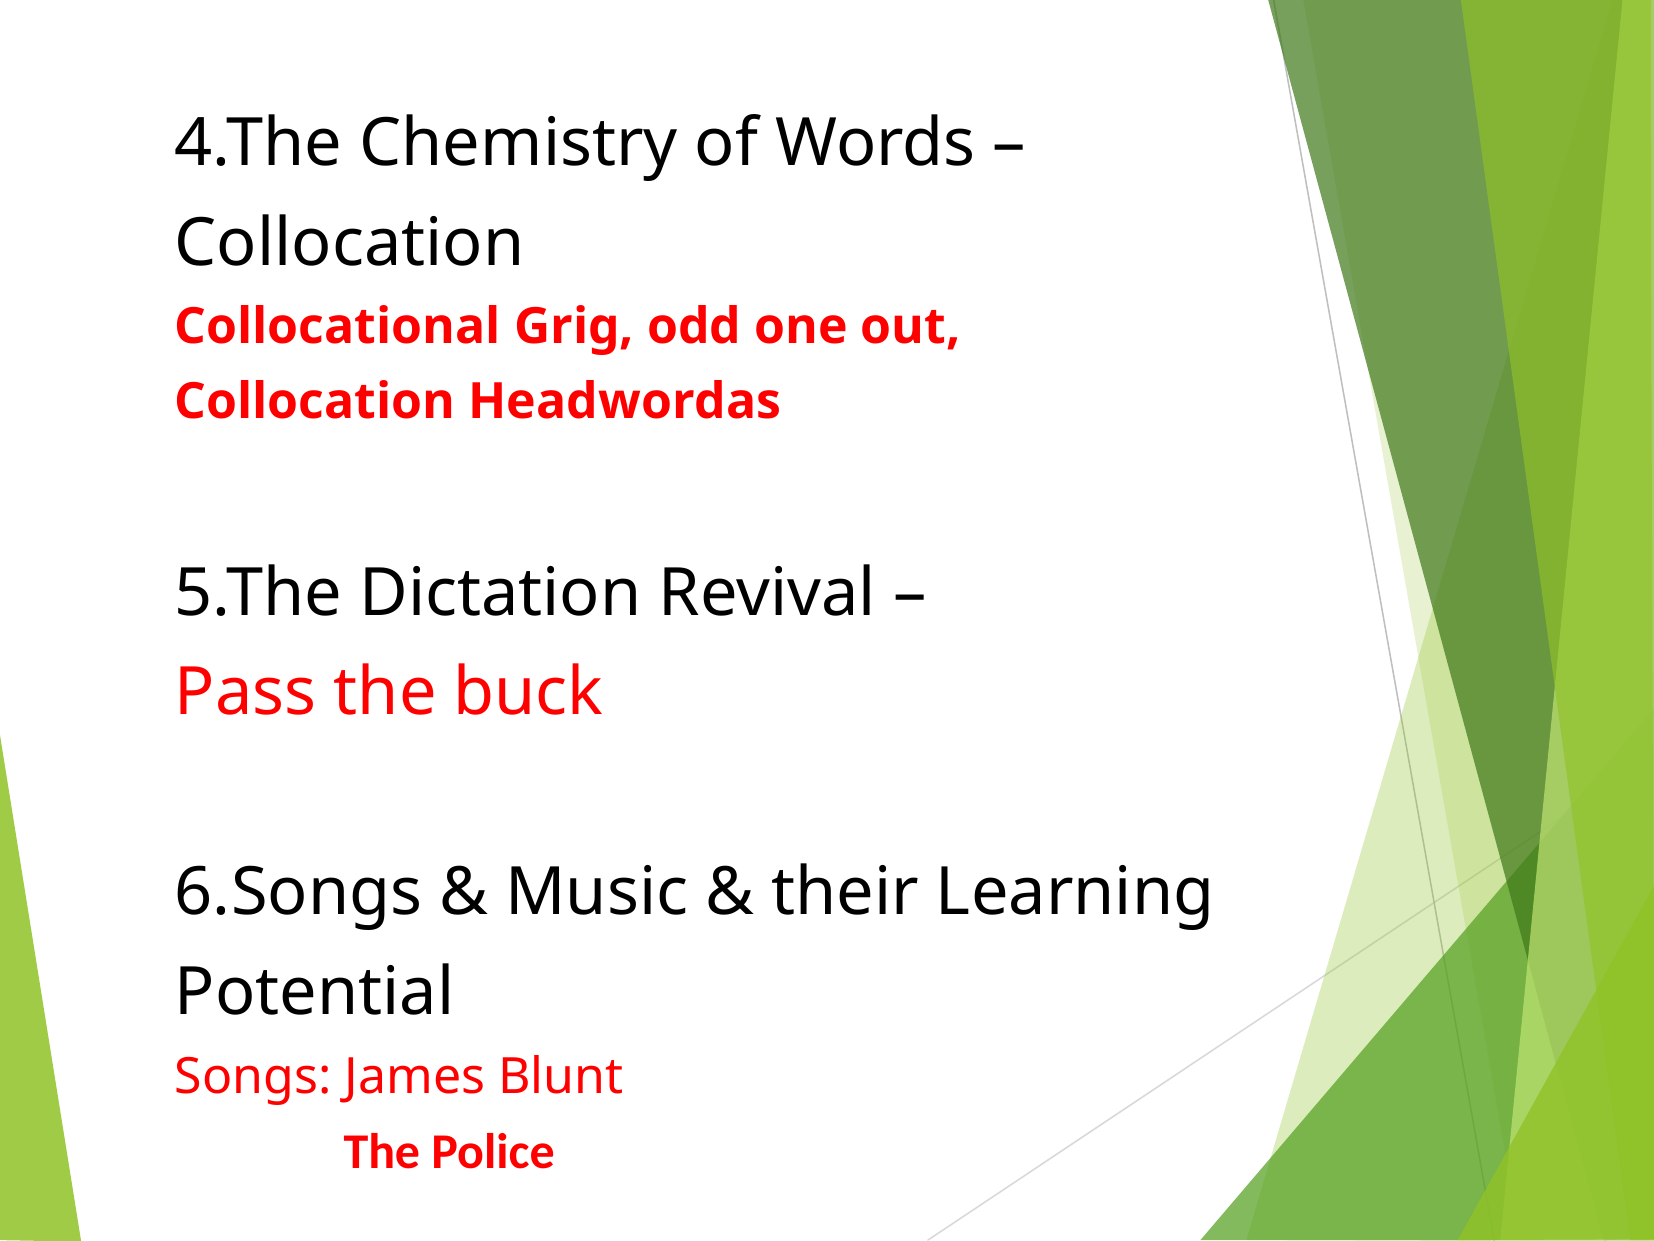

4.The Chemistry of Words – Collocation
Collocational Grig, odd one out, Collocation Headwordas
5.The Dictation Revival –
Pass the buck
6.Songs & Music & their Learning Potential
Songs: James Blunt
 The Police